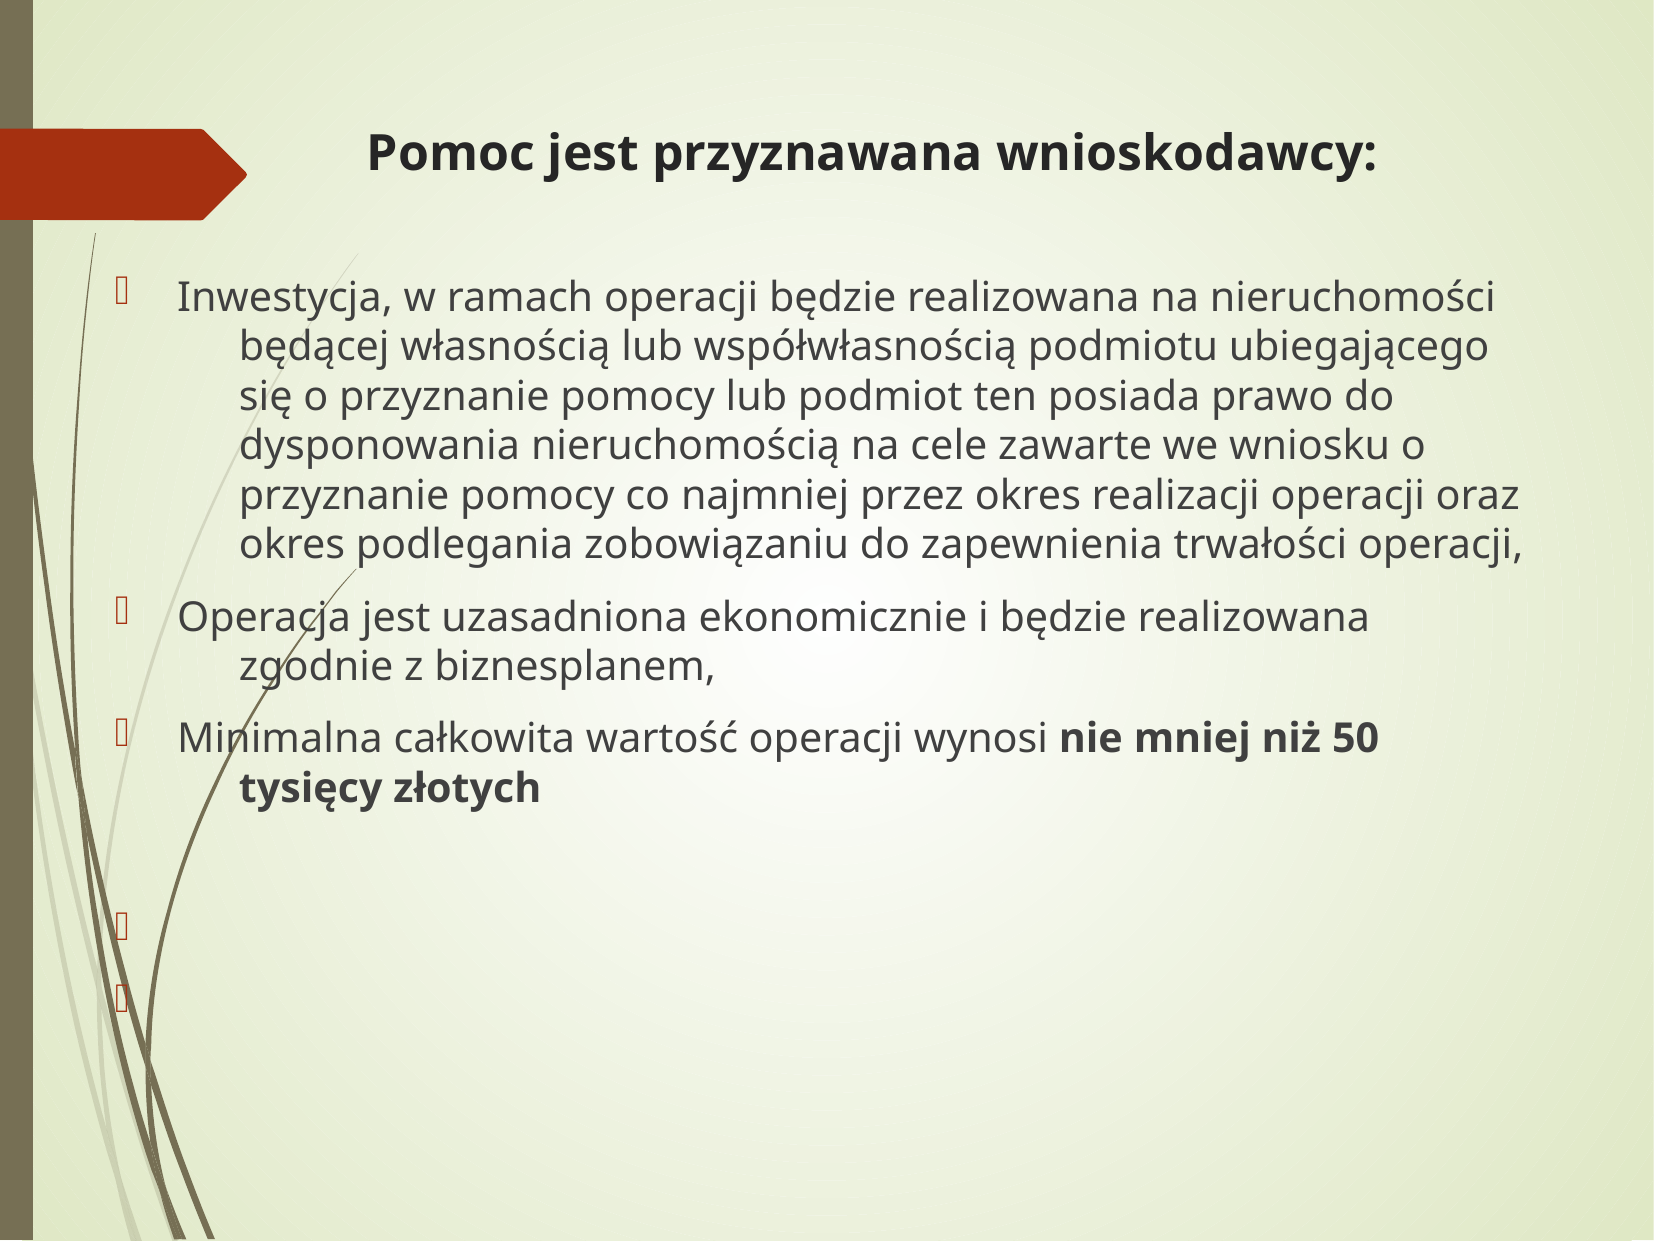

# Pomoc jest przyznawana wnioskodawcy:
Inwestycja, w ramach operacji będzie realizowana na nieruchomości będącej własnością lub współwłasnością podmiotu ubiegającego się o przyznanie pomocy lub podmiot ten posiada prawo do dysponowania nieruchomością na cele zawarte we wniosku o przyznanie pomocy co najmniej przez okres realizacji operacji oraz okres podlegania zobowiązaniu do zapewnienia trwałości operacji,
Operacja jest uzasadniona ekonomicznie i będzie realizowana zgodnie z biznesplanem,
Minimalna całkowita wartość operacji wynosi nie mniej niż 50 tysięcy złotych